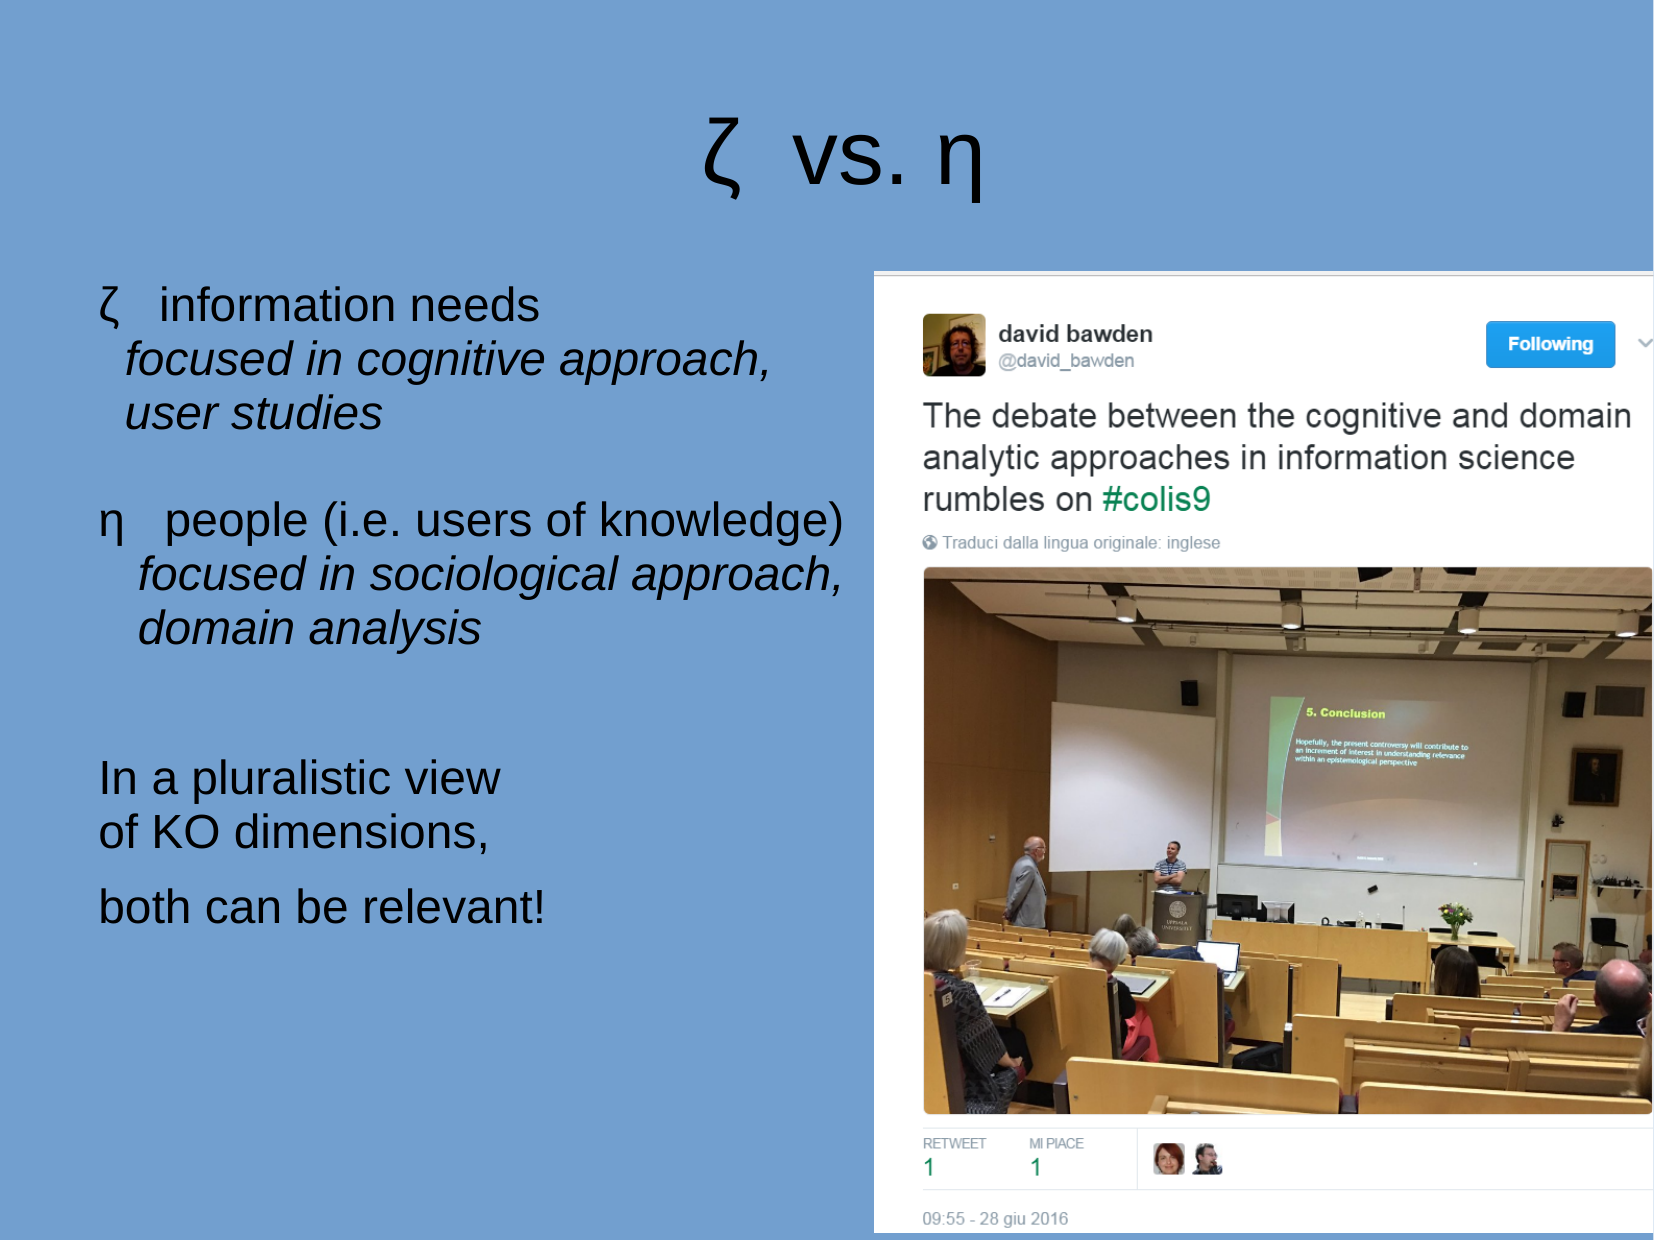

# ζ vs. η
ζ information needs
 focused in cognitive approach,
 user studies
η people (i.e. users of knowledge) focused in sociological approach, domain analysis
In a pluralistic view
of KO dimensions,
both can be relevant!